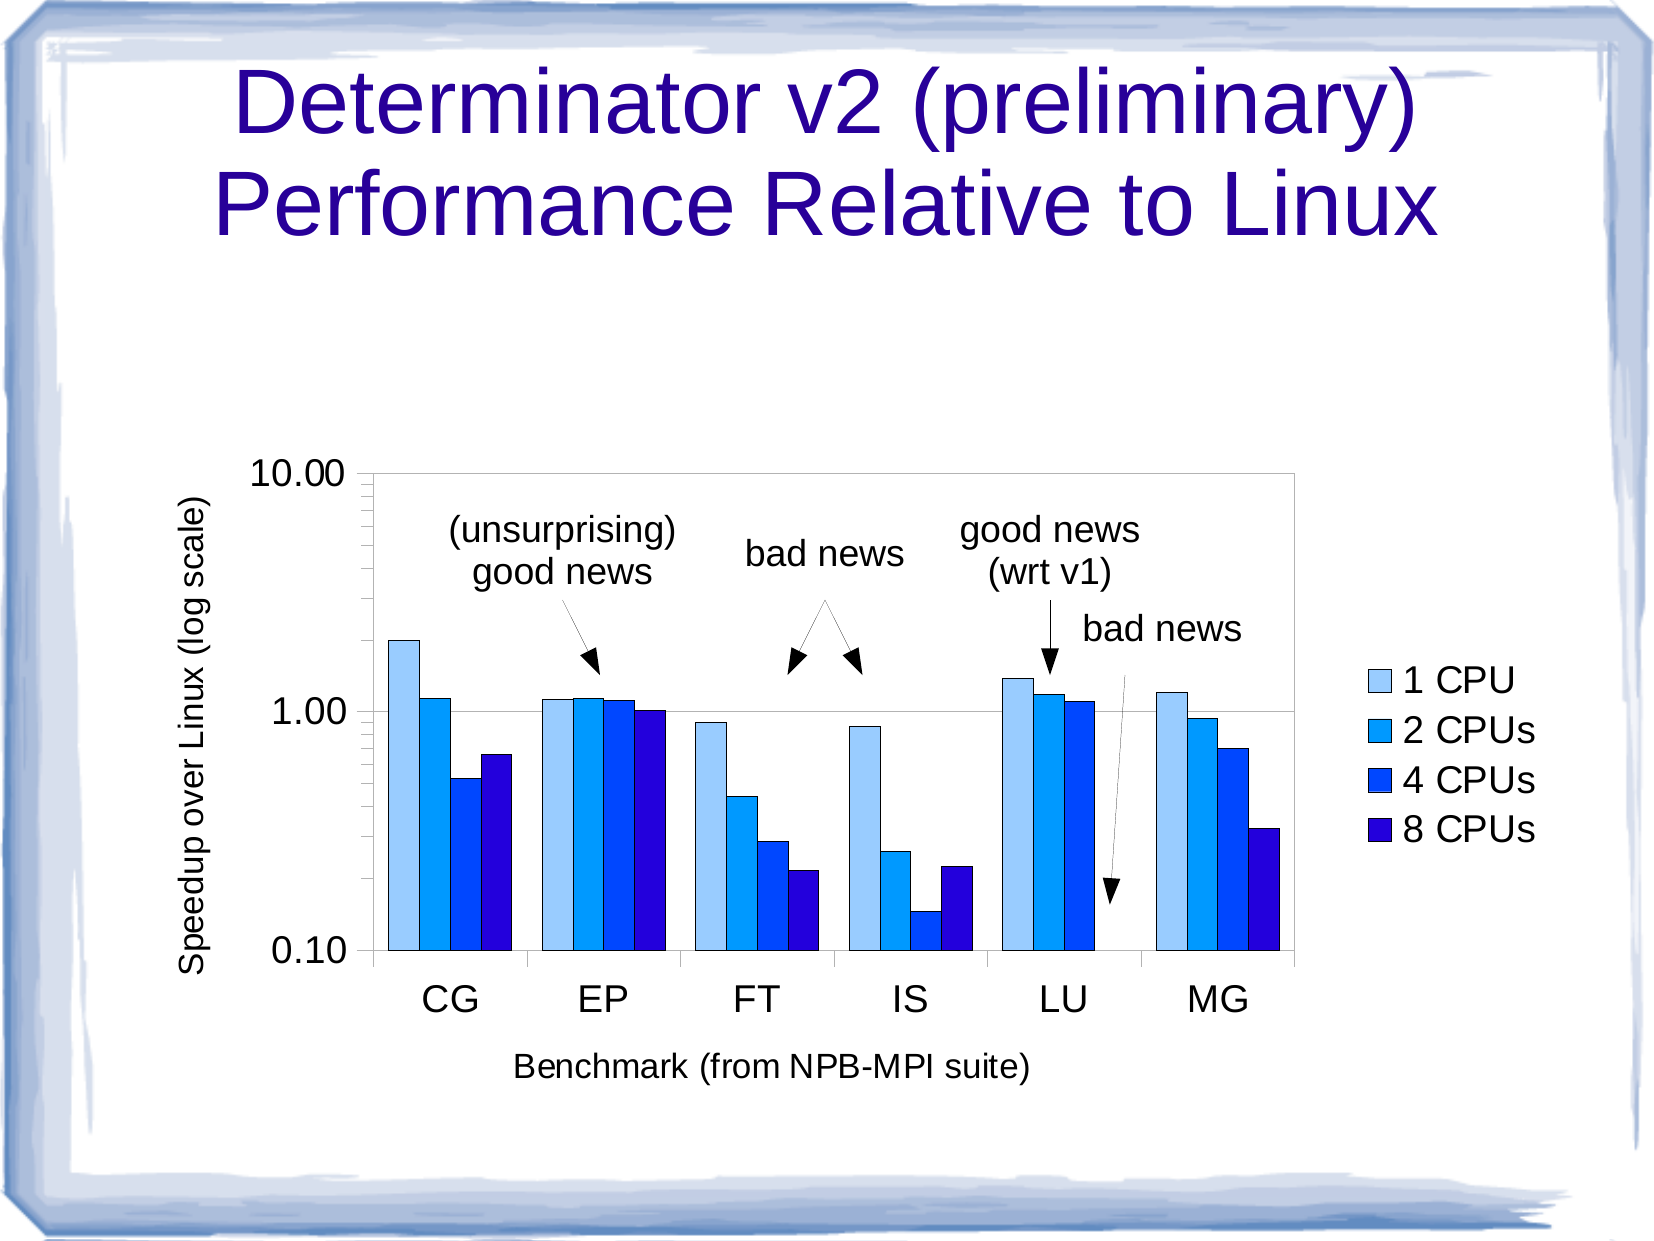

# Determinator v2 (preliminary) Performance Relative to Linux
(unsurprising)
good news
good news
(wrt v1)
bad news
bad news